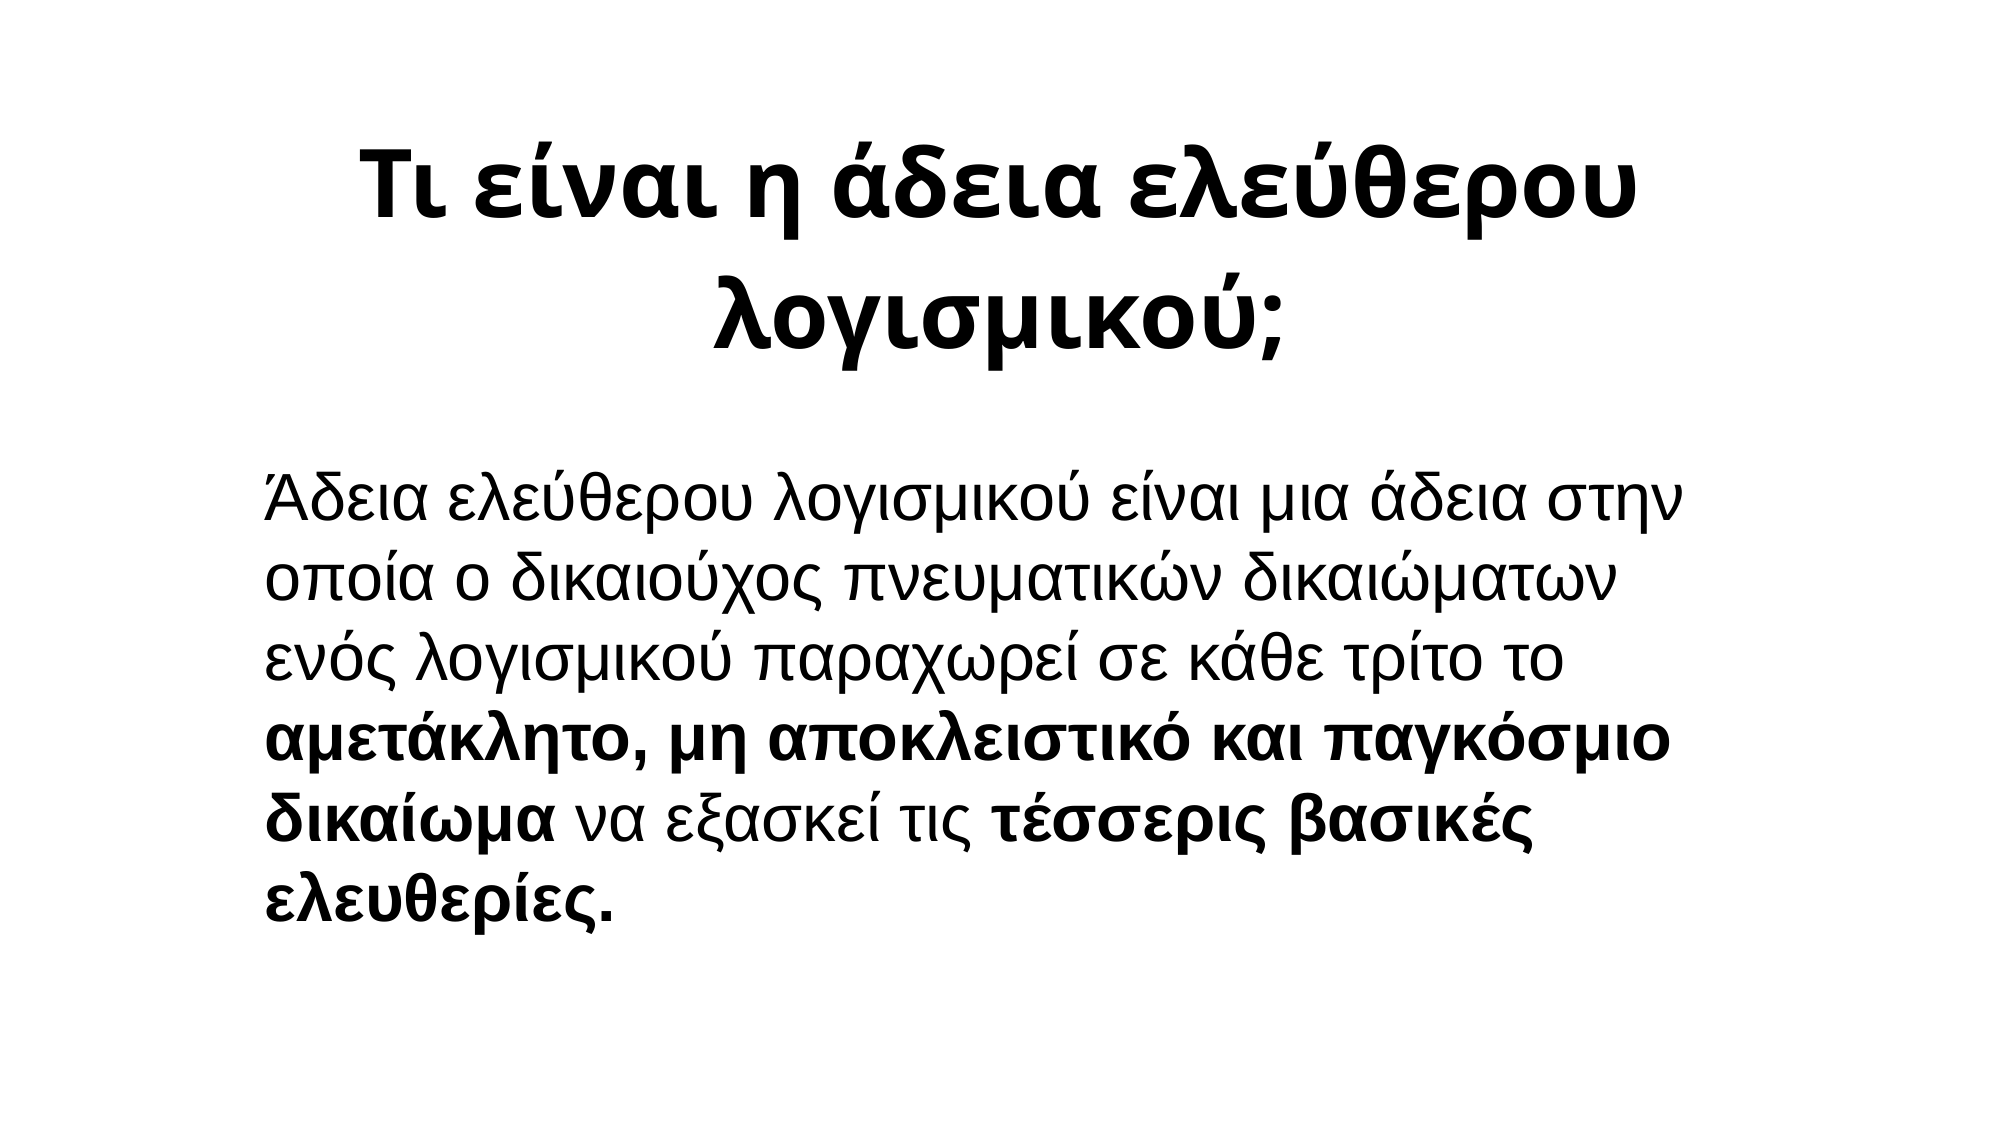

# Τι είναι η άδεια ελεύθερου λογισμικού;
Άδεια ελεύθερου λογισμικού είναι μια άδεια στην οποία ο δικαιούχος πνευματικών δικαιώματων ενός λογισμικού παραχωρεί σε κάθε τρίτο το αμετάκλητο, μη αποκλειστικό και παγκόσμιο δικαίωμα να εξασκεί τις τέσσερις βασικές ελευθερίες.